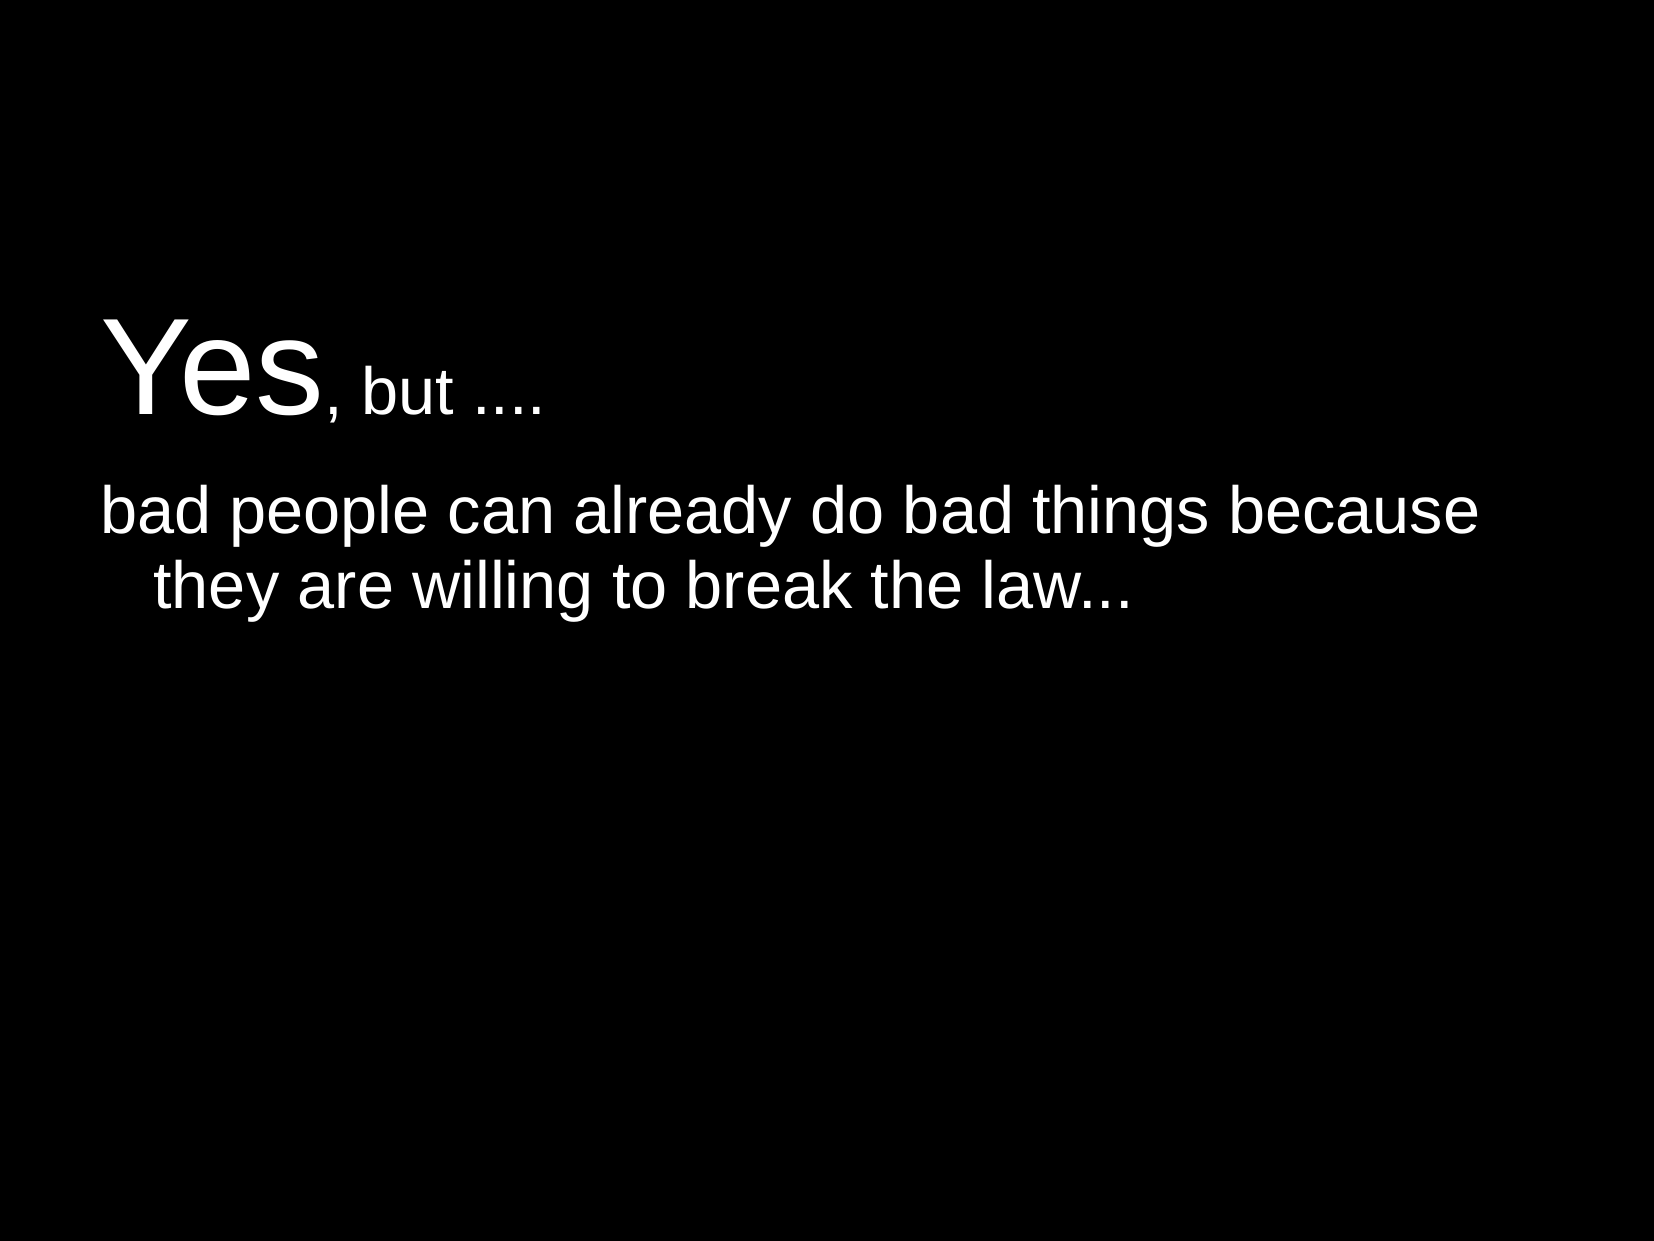

# Yes, but ....
bad people can already do bad things because they are willing to break the law...